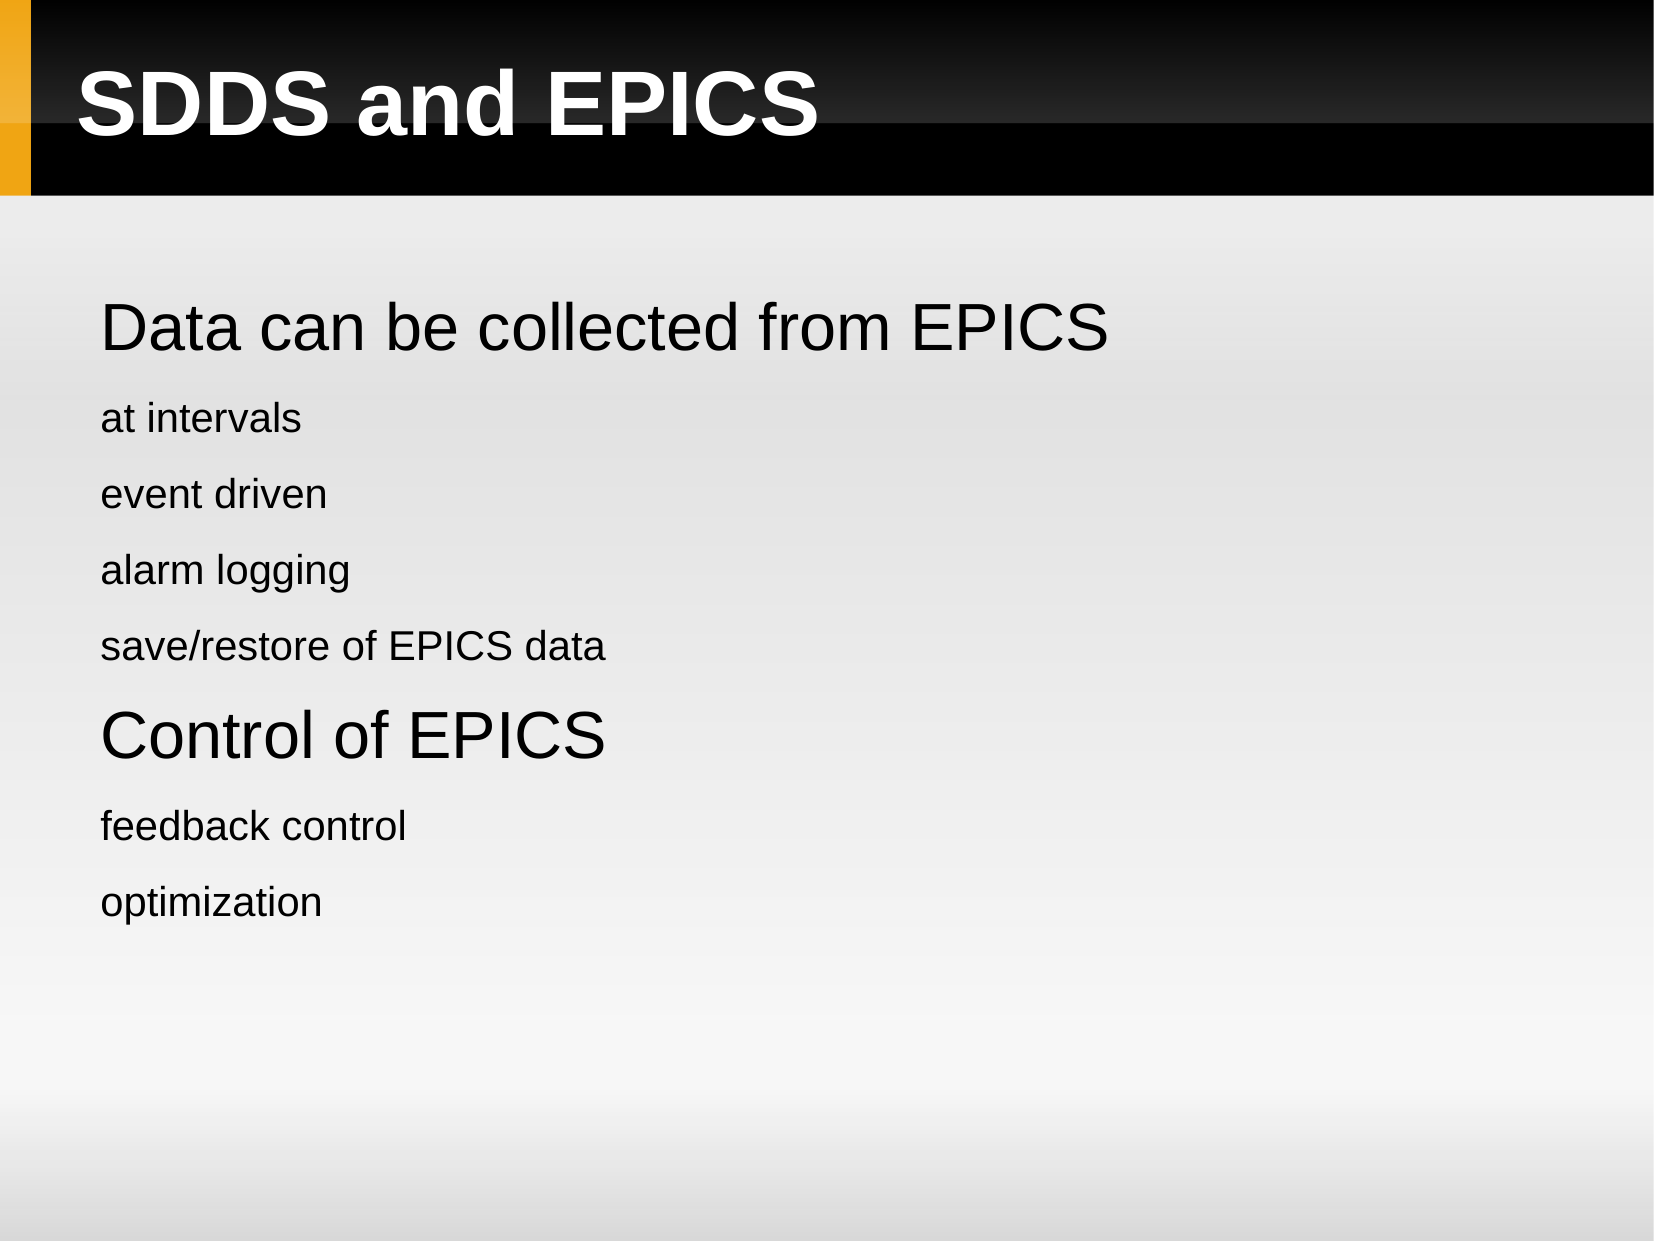

# SDDS and EPICS
Data can be collected from EPICS
at intervals
event driven
alarm logging
save/restore of EPICS data
Control of EPICS
feedback control
optimization